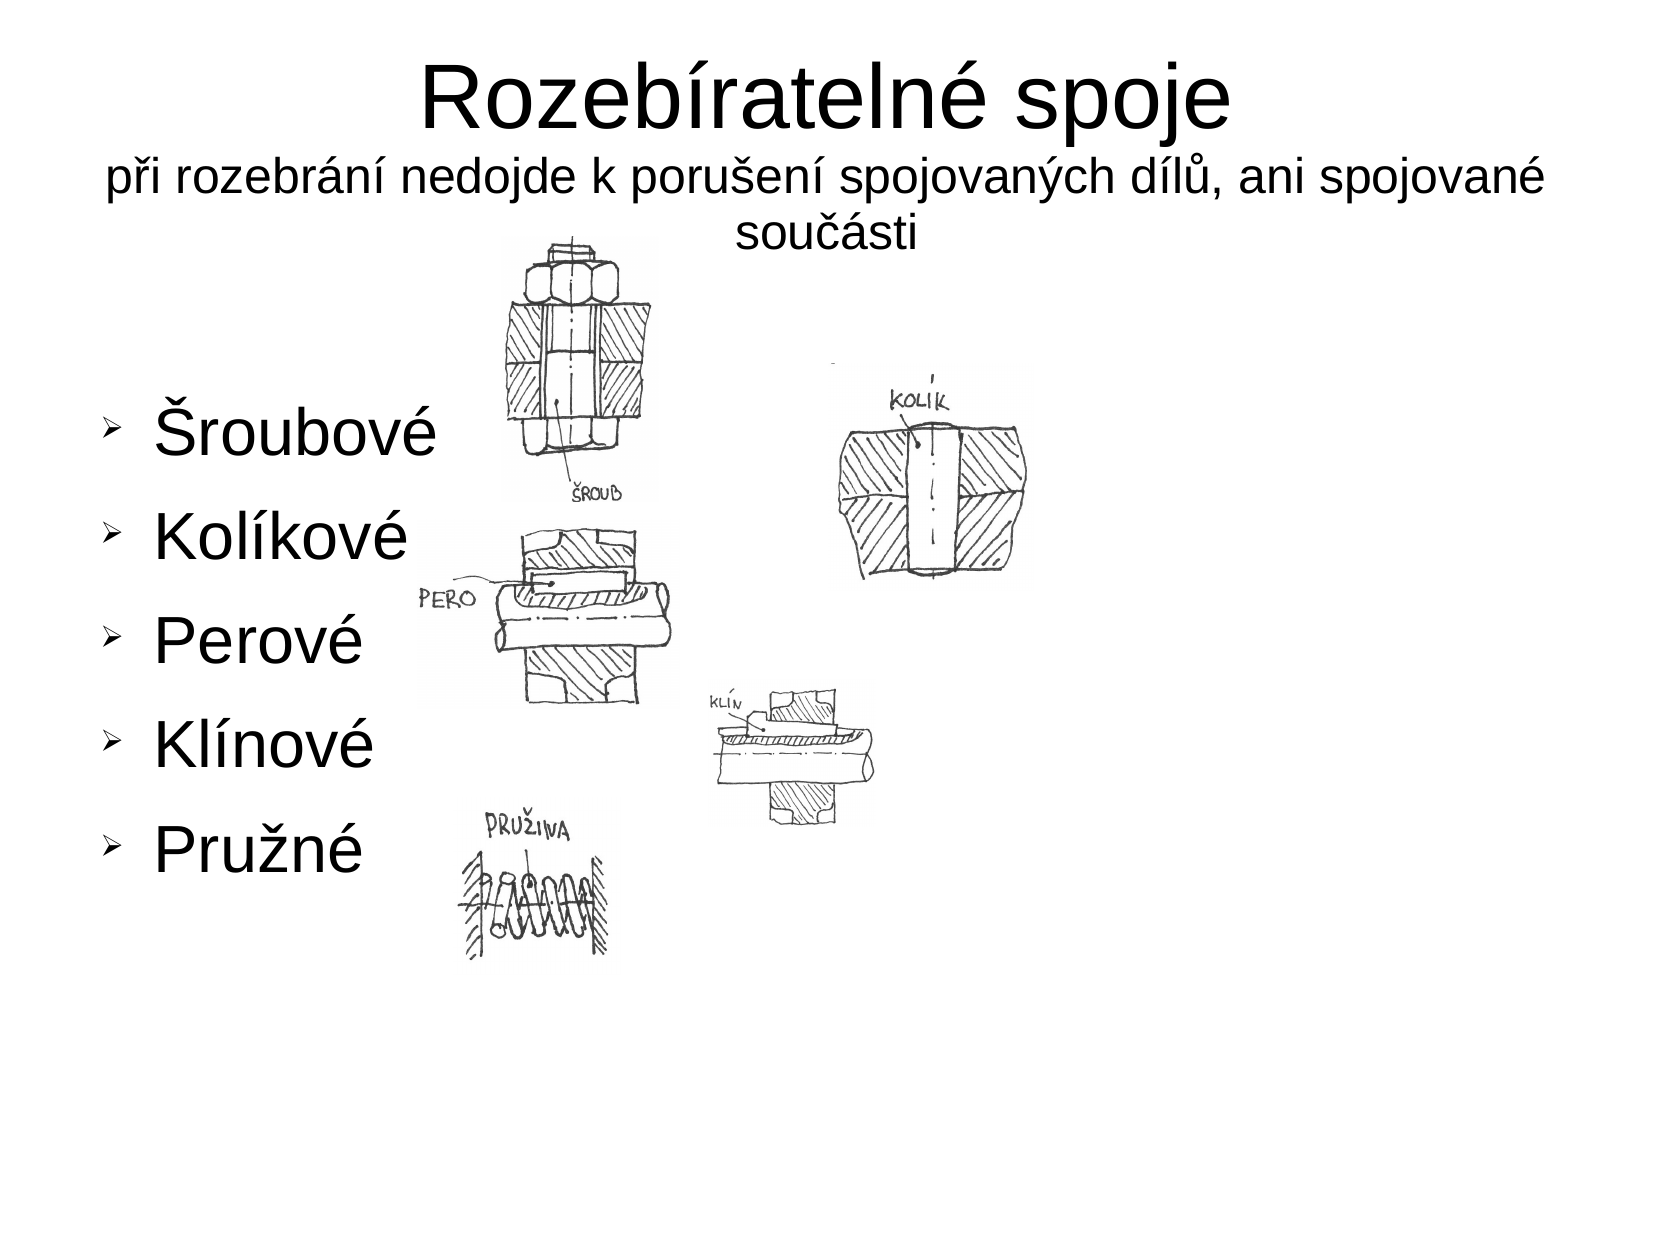

# Rozebíratelné spoje při rozebrání nedojde k porušení spojovaných dílů, ani spojované součásti
Šroubové
Kolíkové
Perové
Klínové
Pružné